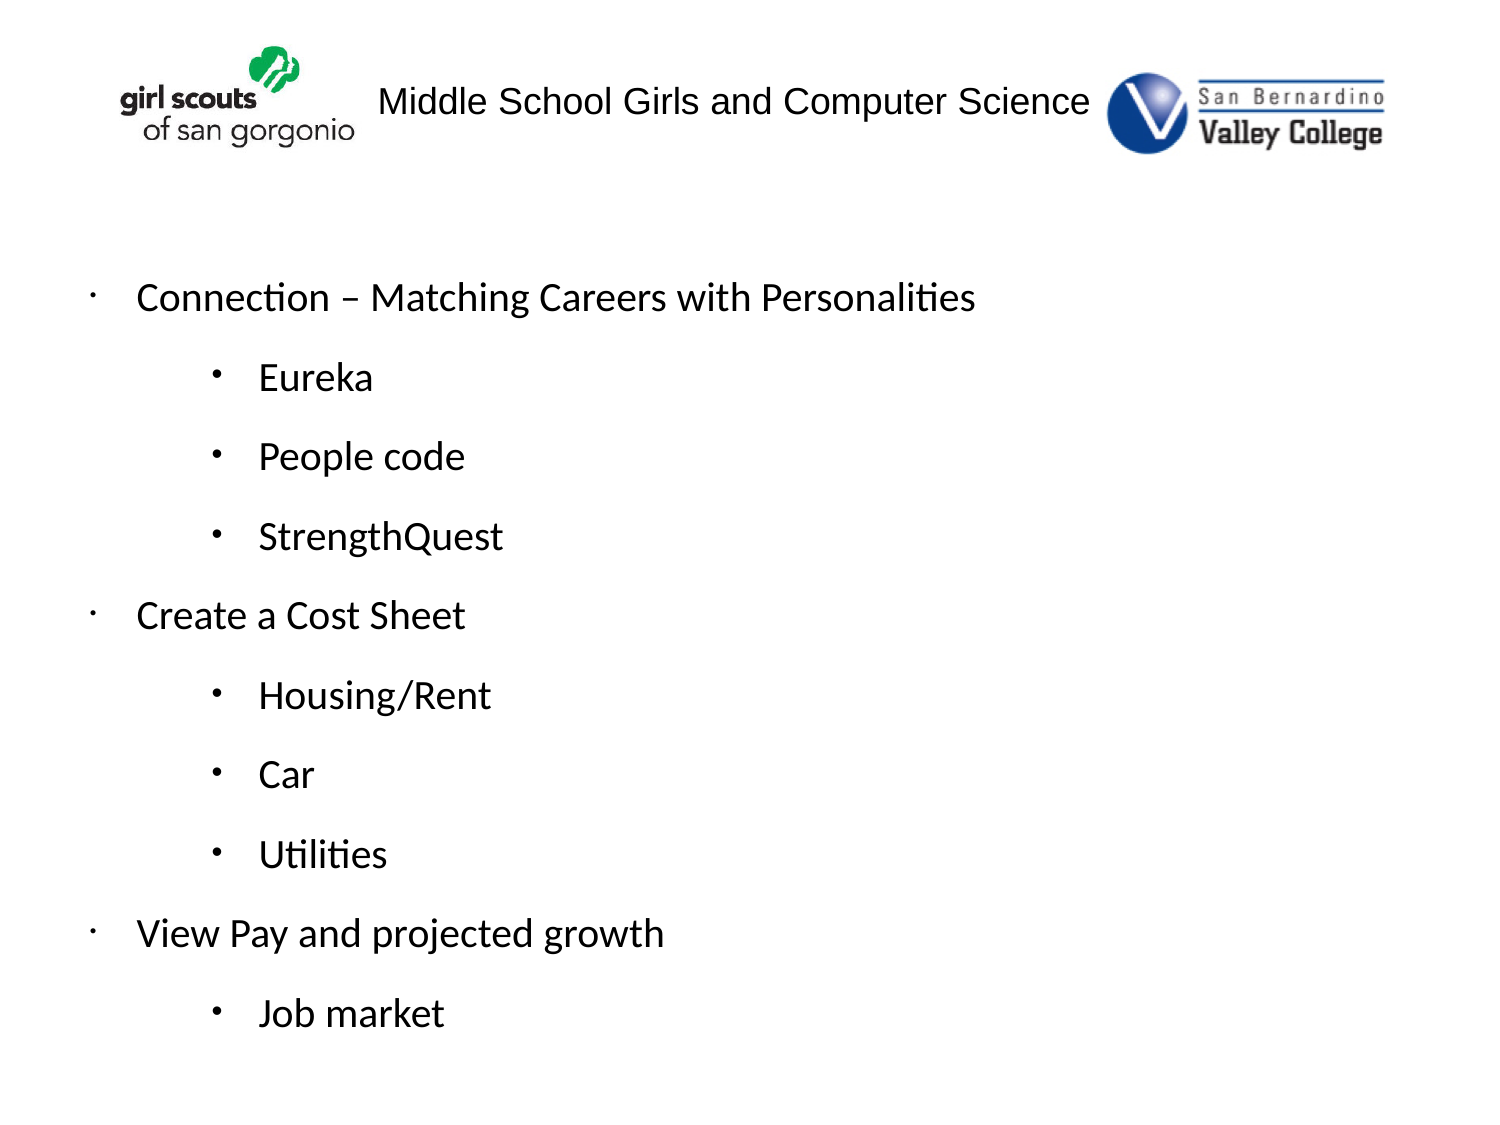

# Connection – Matching Careers with Personalities
Eureka
People code
StrengthQuest
Create a Cost Sheet
Housing/Rent
Car
Utilities
View Pay and projected growth
Job market